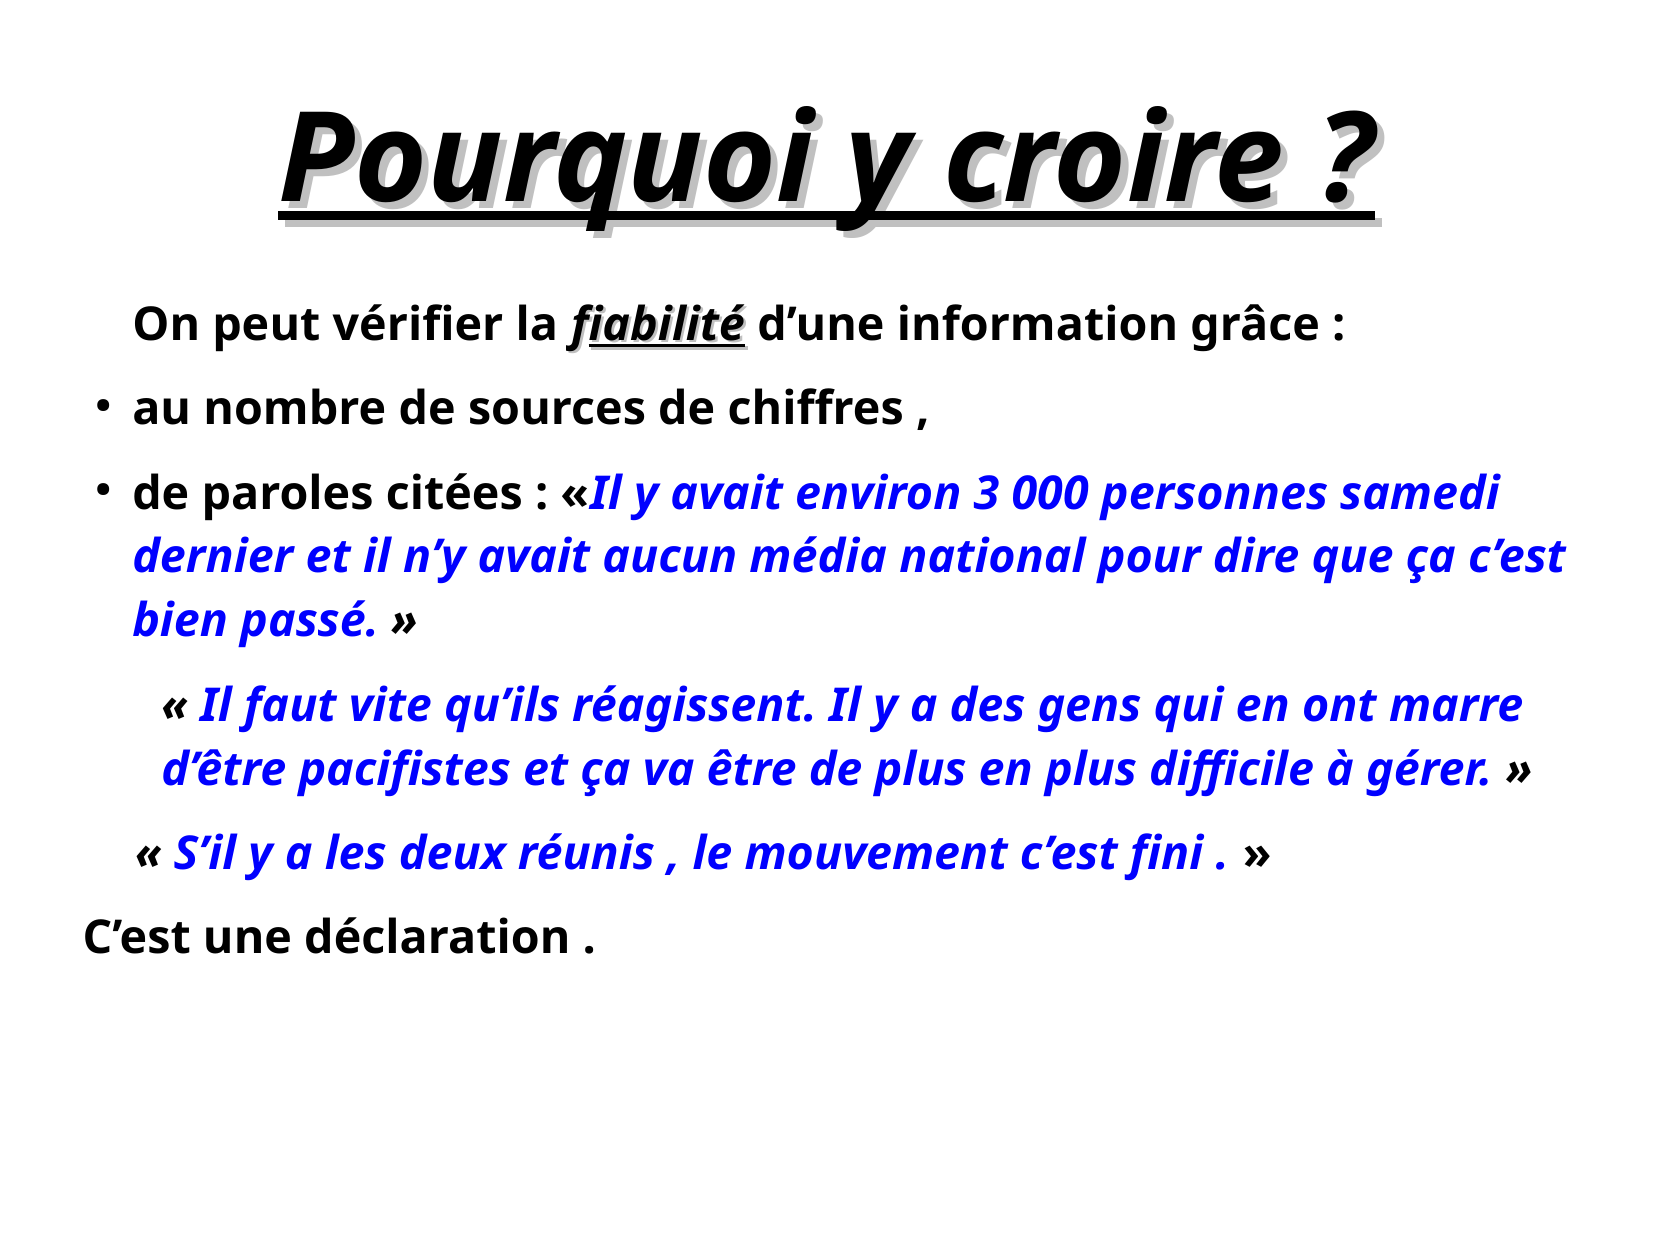

# Pourquoi y croire ?
On peut vérifier la fiabilité d’une information grâce :
au nombre de sources de chiffres ,
de paroles citées : «Il y avait environ 3 000 personnes samedi dernier et il n’y avait aucun média national pour dire que ça c’est bien passé. »
« Il faut vite qu’ils réagissent. Il y a des gens qui en ont marre d’être pacifistes et ça va être de plus en plus difficile à gérer. »
« S’il y a les deux réunis , le mouvement c’est fini . »
C’est une déclaration .